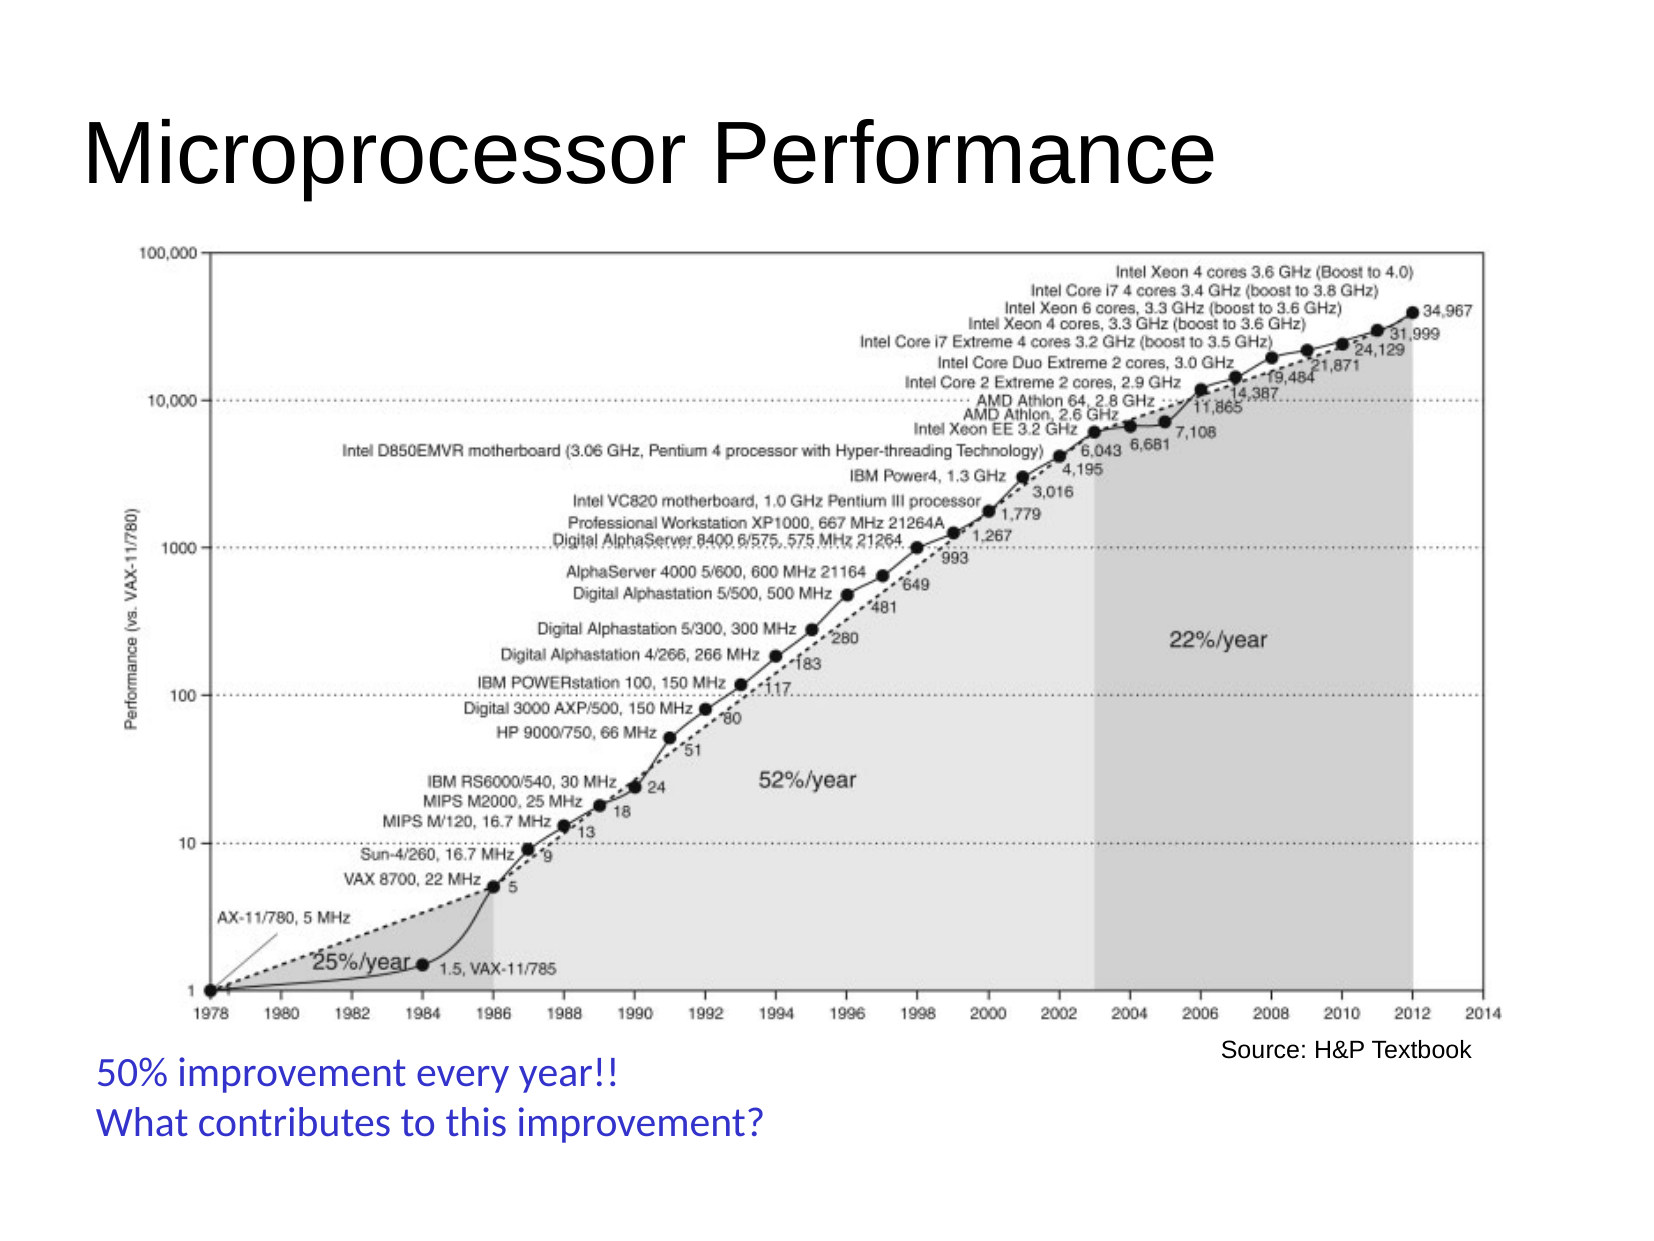

# Microprocessor Performance
Source: H&P Textbook
50% improvement every year!!
What contributes to this improvement?